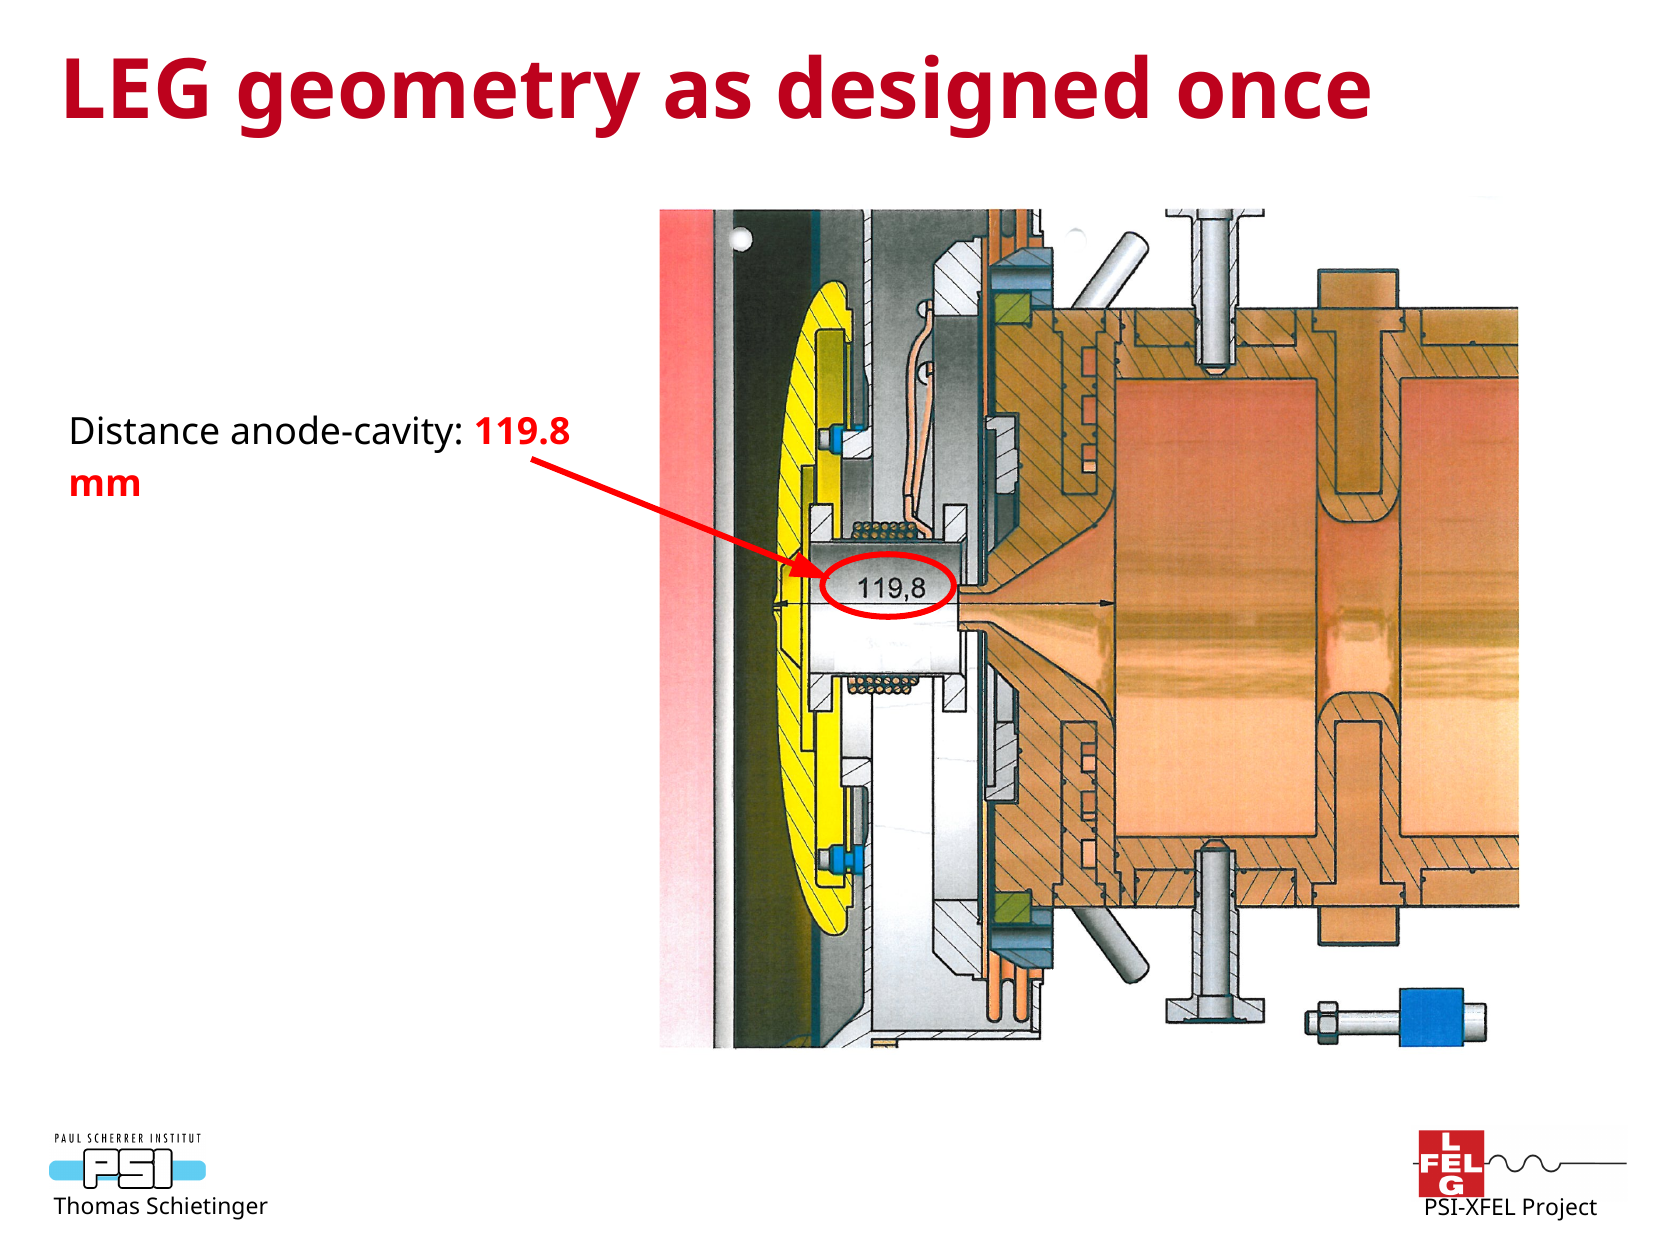

# LEG geometry as designed once
Distance anode-cavity: 119.8 mm